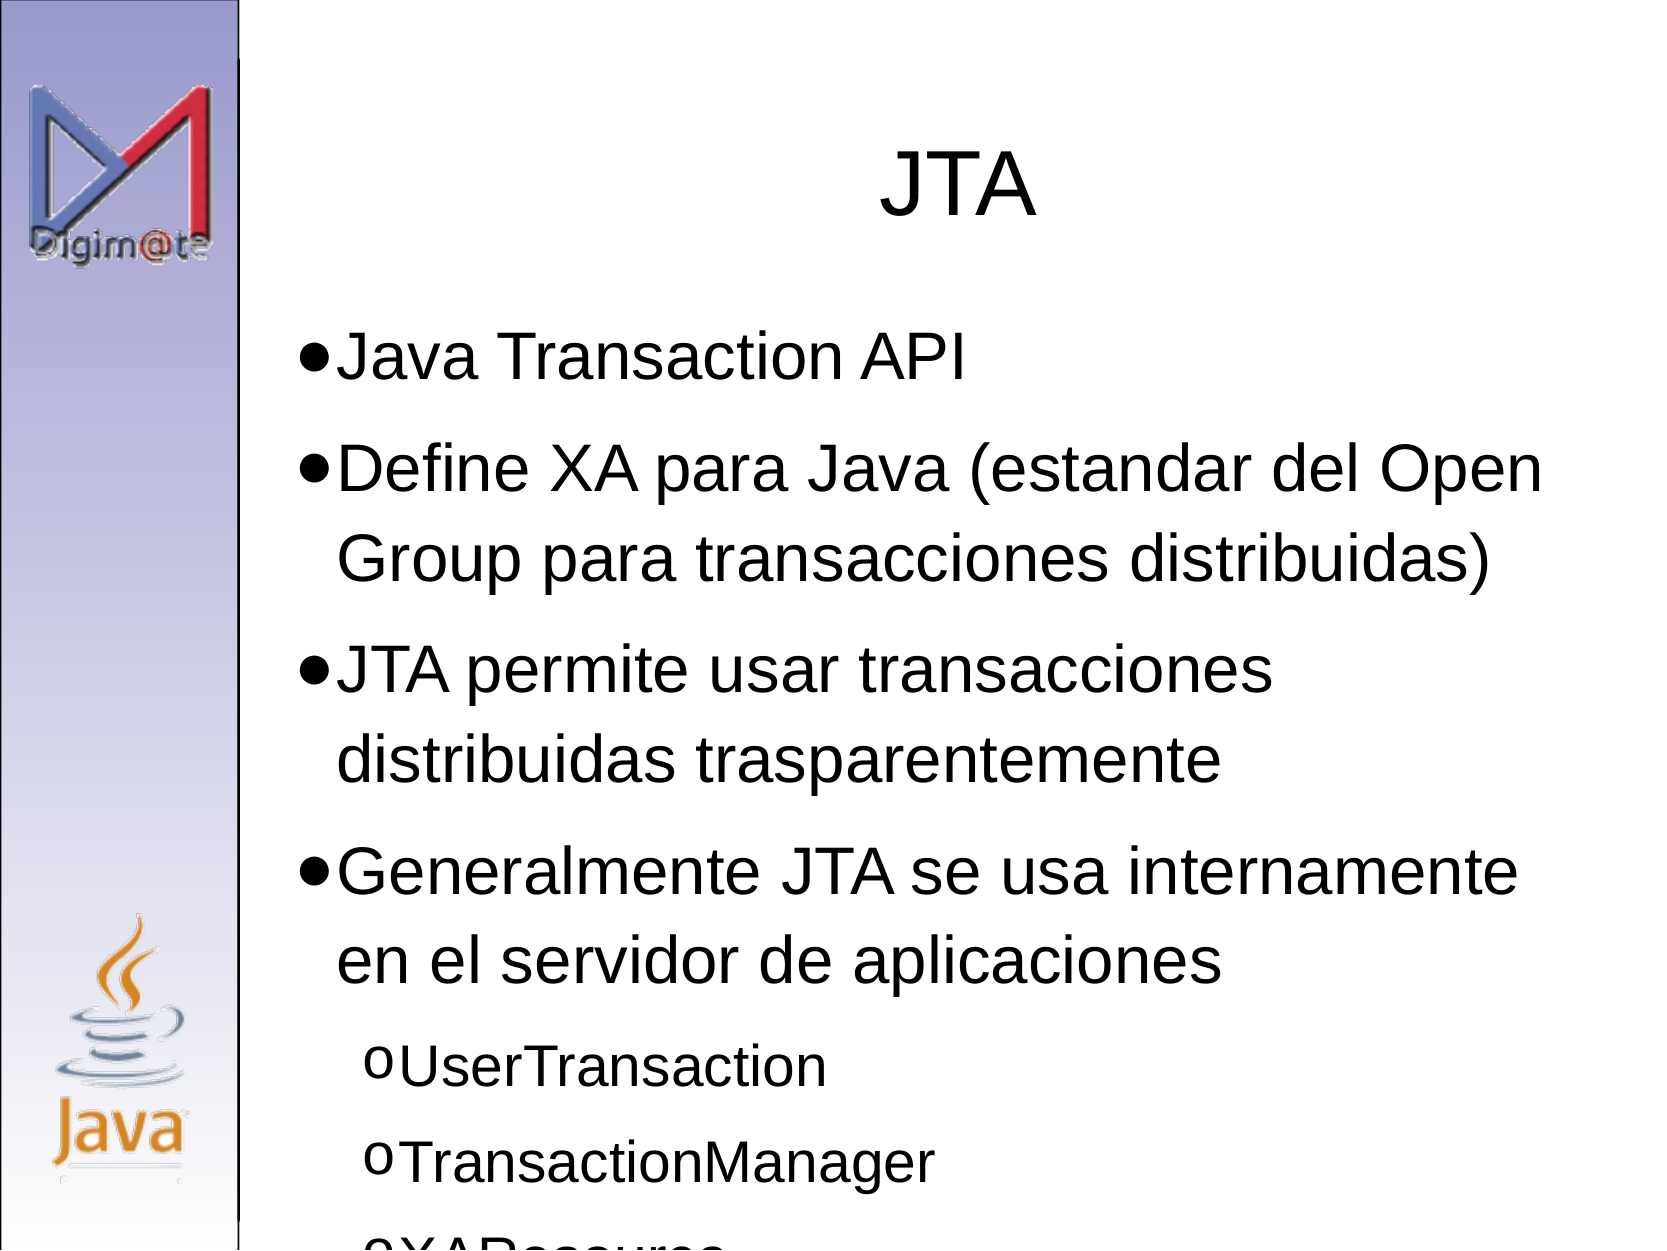

# JTA
Java Transaction API
Define XA para Java (estandar del Open Group para transacciones distribuidas)
JTA permite usar transacciones distribuidas trasparentemente
Generalmente JTA se usa internamente en el servidor de aplicaciones
UserTransaction
TransactionManager
XAResource